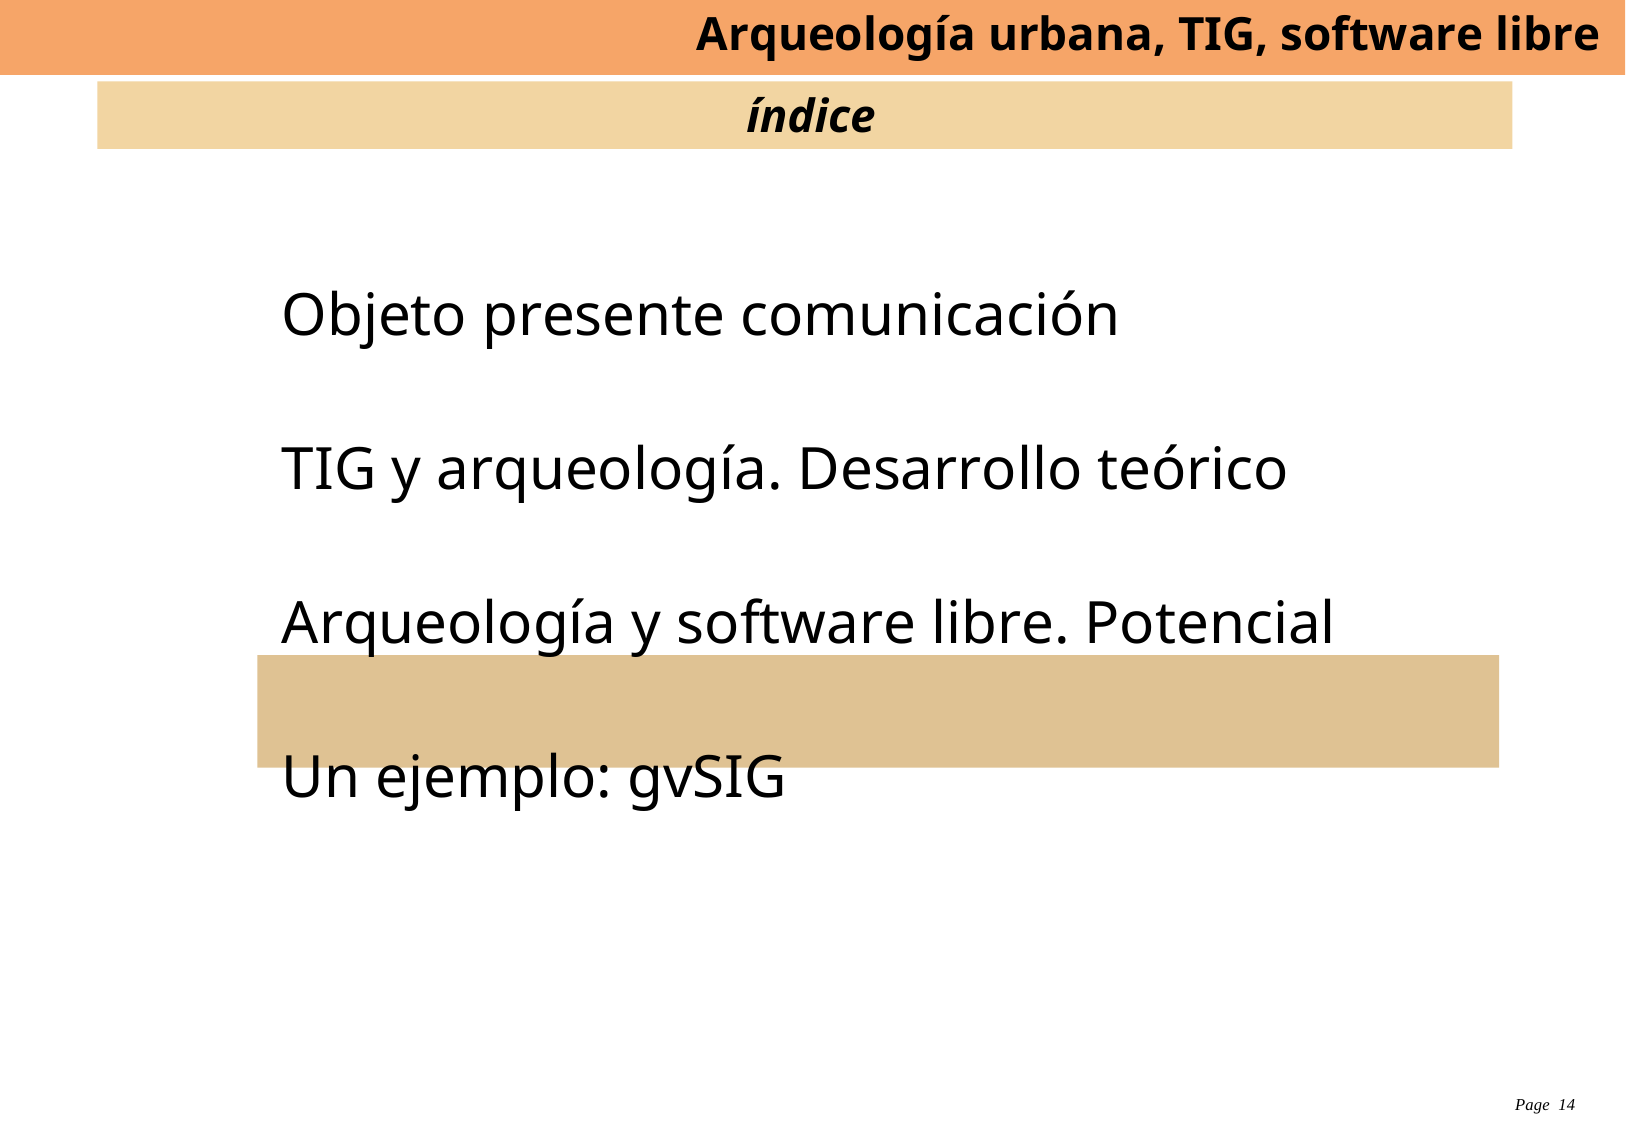

Arqueología urbana, TIG, software libre
 índice
Objeto presente comunicación
TIG y arqueología. Desarrollo teórico
Arqueología y software libre. Potencial
Un ejemplo: gvSIG